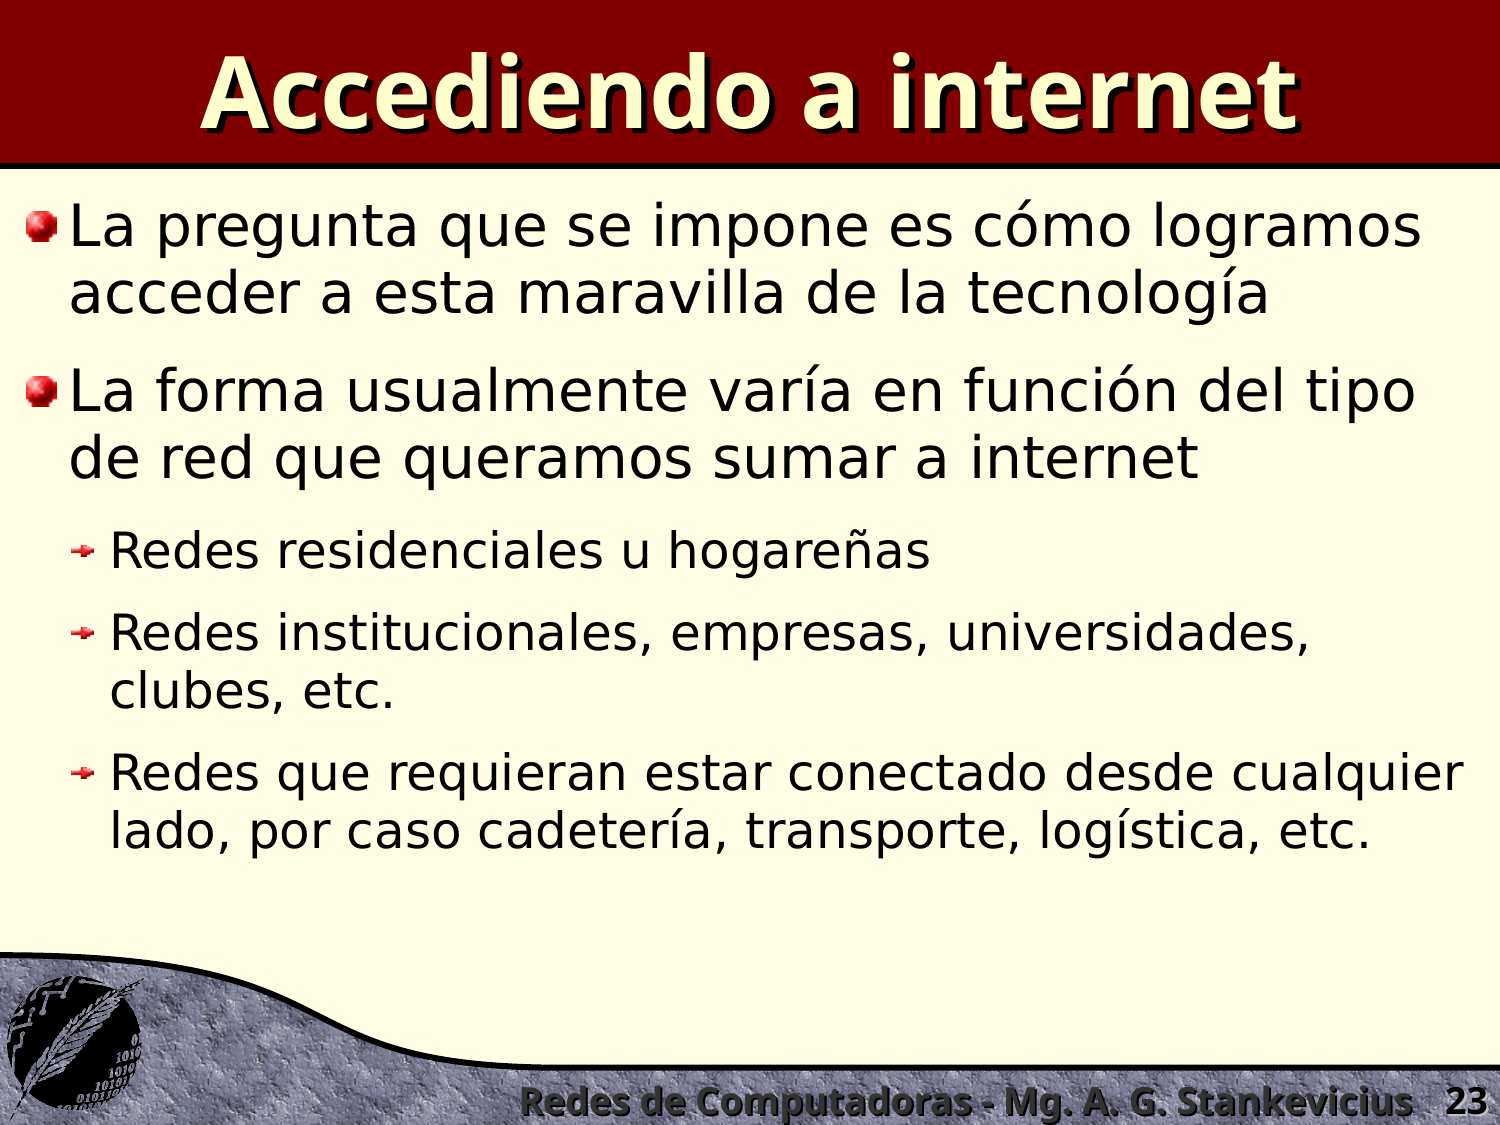

# Accediendo a internet
La pregunta que se impone es cómo logramos acceder a esta maravilla de la tecnología
La forma usualmente varía en función del tipo de red que queramos sumar a internet
Redes residenciales u hogareñas
Redes institucionales, empresas, universidades, clubes, etc.
Redes que requieran estar conectado desde cualquier lado, por caso cadetería, transporte, logística, etc.
23